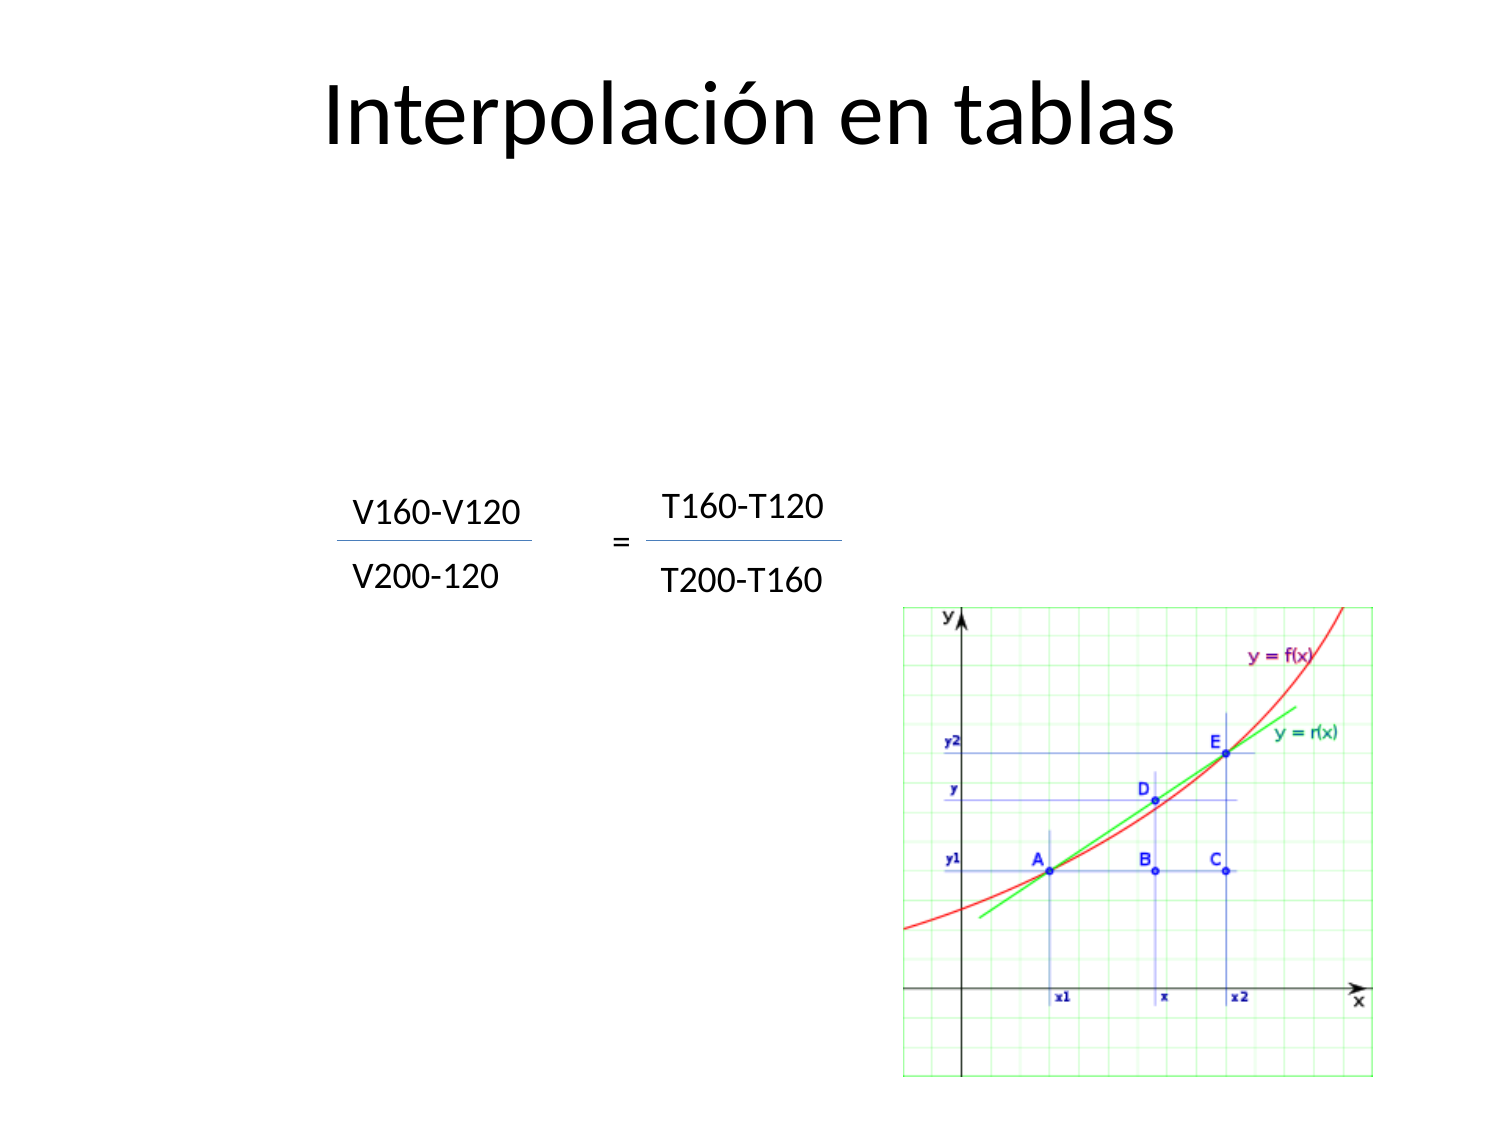

# Interpolación en tablas
T160-T120
V160-V120
=
V200-120
T200-T160